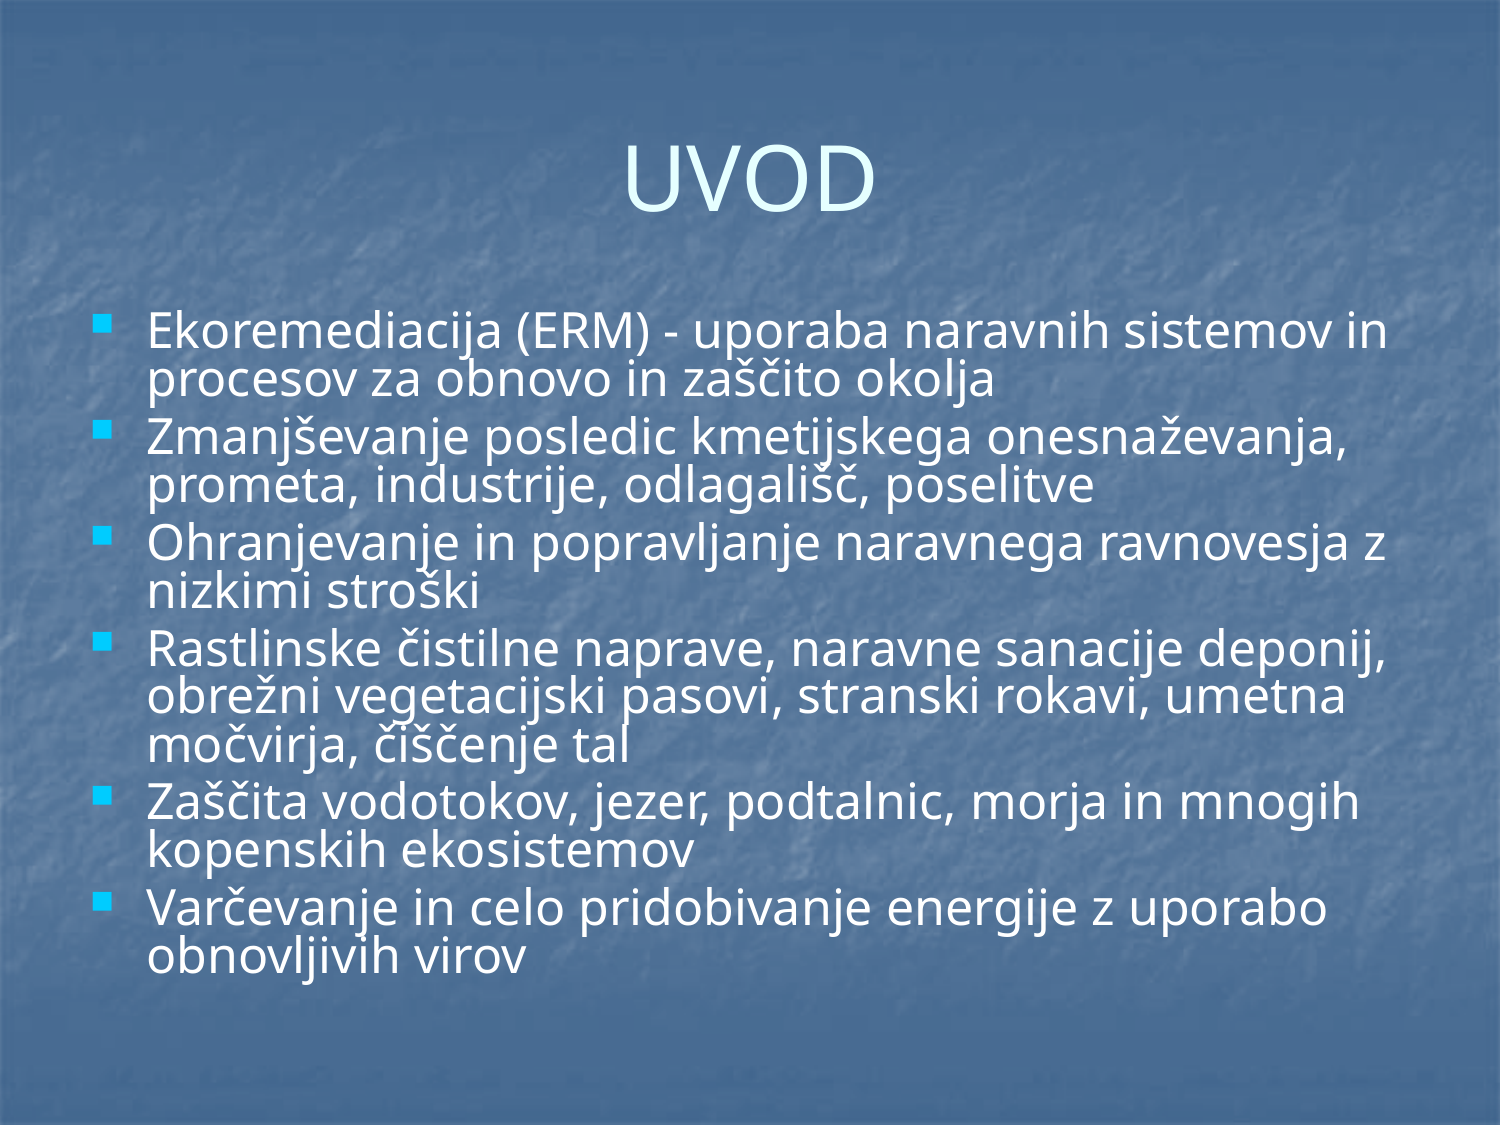

# UVOD
Ekoremediacija (ERM) - uporaba naravnih sistemov in procesov za obnovo in zaščito okolja
Zmanjševanje posledic kmetijskega onesnaževanja, prometa, industrije, odlagališč, poselitve
Ohranjevanje in popravljanje naravnega ravnovesja z nizkimi stroški
Rastlinske čistilne naprave, naravne sanacije deponij, obrežni vegetacijski pasovi, stranski rokavi, umetna močvirja, čiščenje tal
Zaščita vodotokov, jezer, podtalnic, morja in mnogih kopenskih ekosistemov
Varčevanje in celo pridobivanje energije z uporabo obnovljivih virov